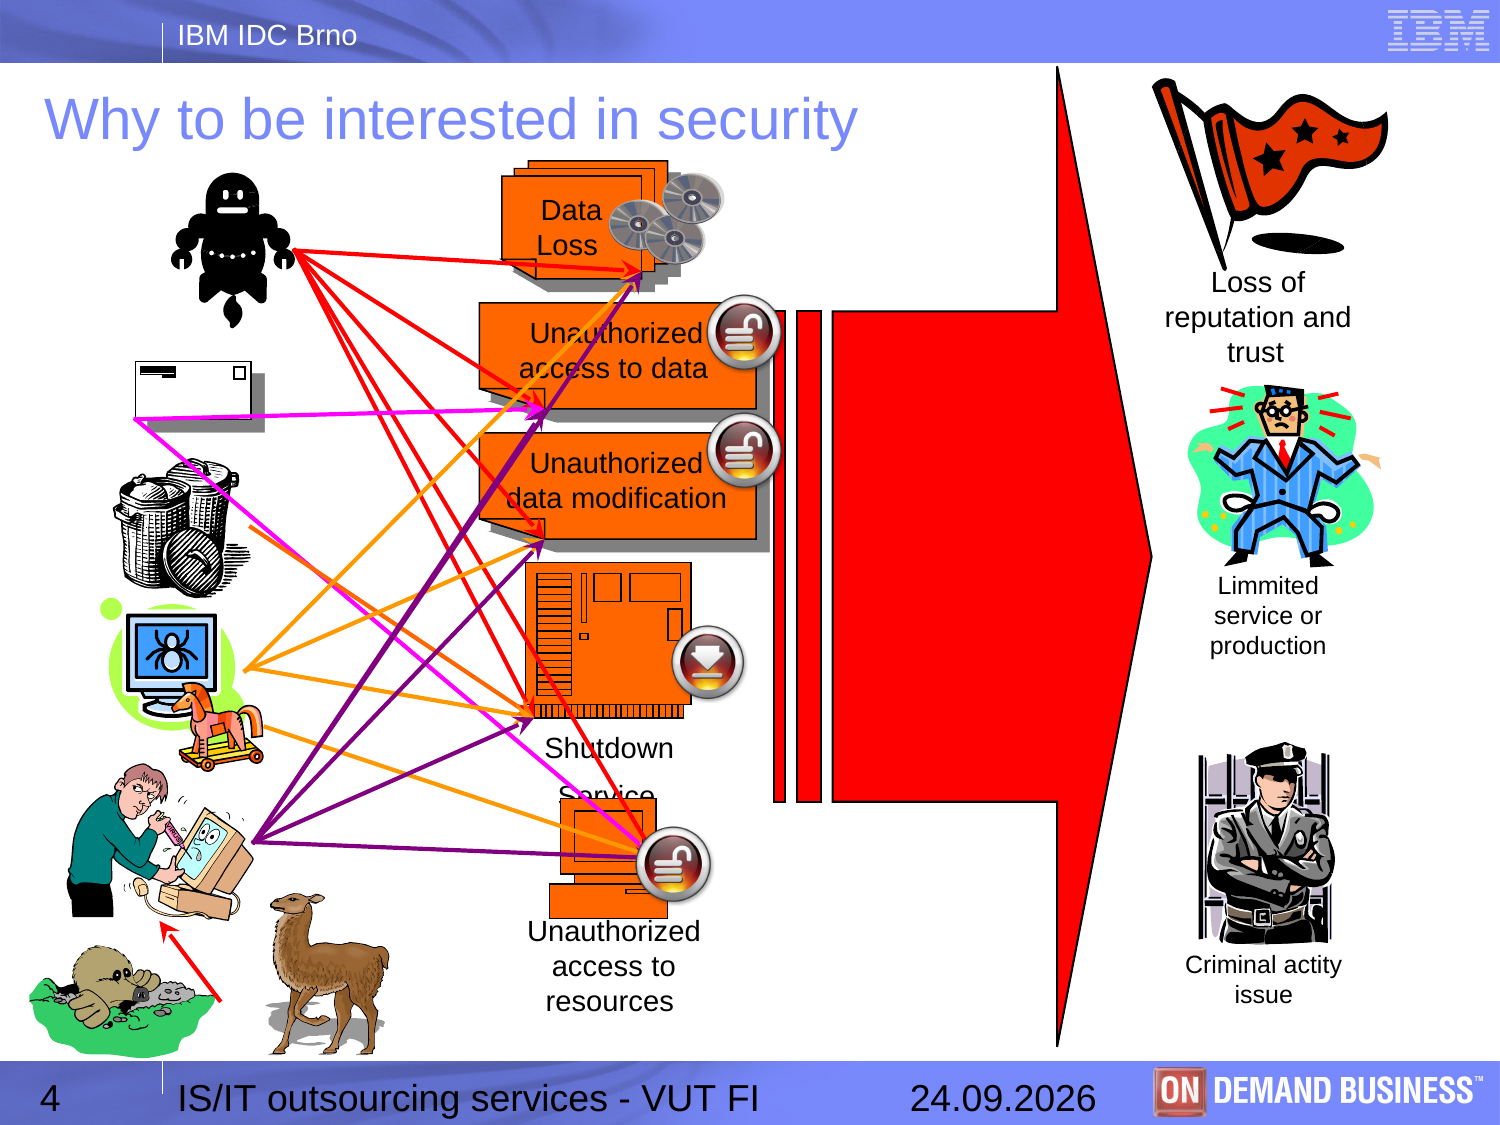

# Why to be interested in security
Loss of reputation and trust
Data Loss
Unauthorized access to data
Limmited service or production
Unauthorized data modification
Shutdown
Service
Criminal actity issue
Unauthorized access to resources
4
IS/IT outsourcing services - VUT FI